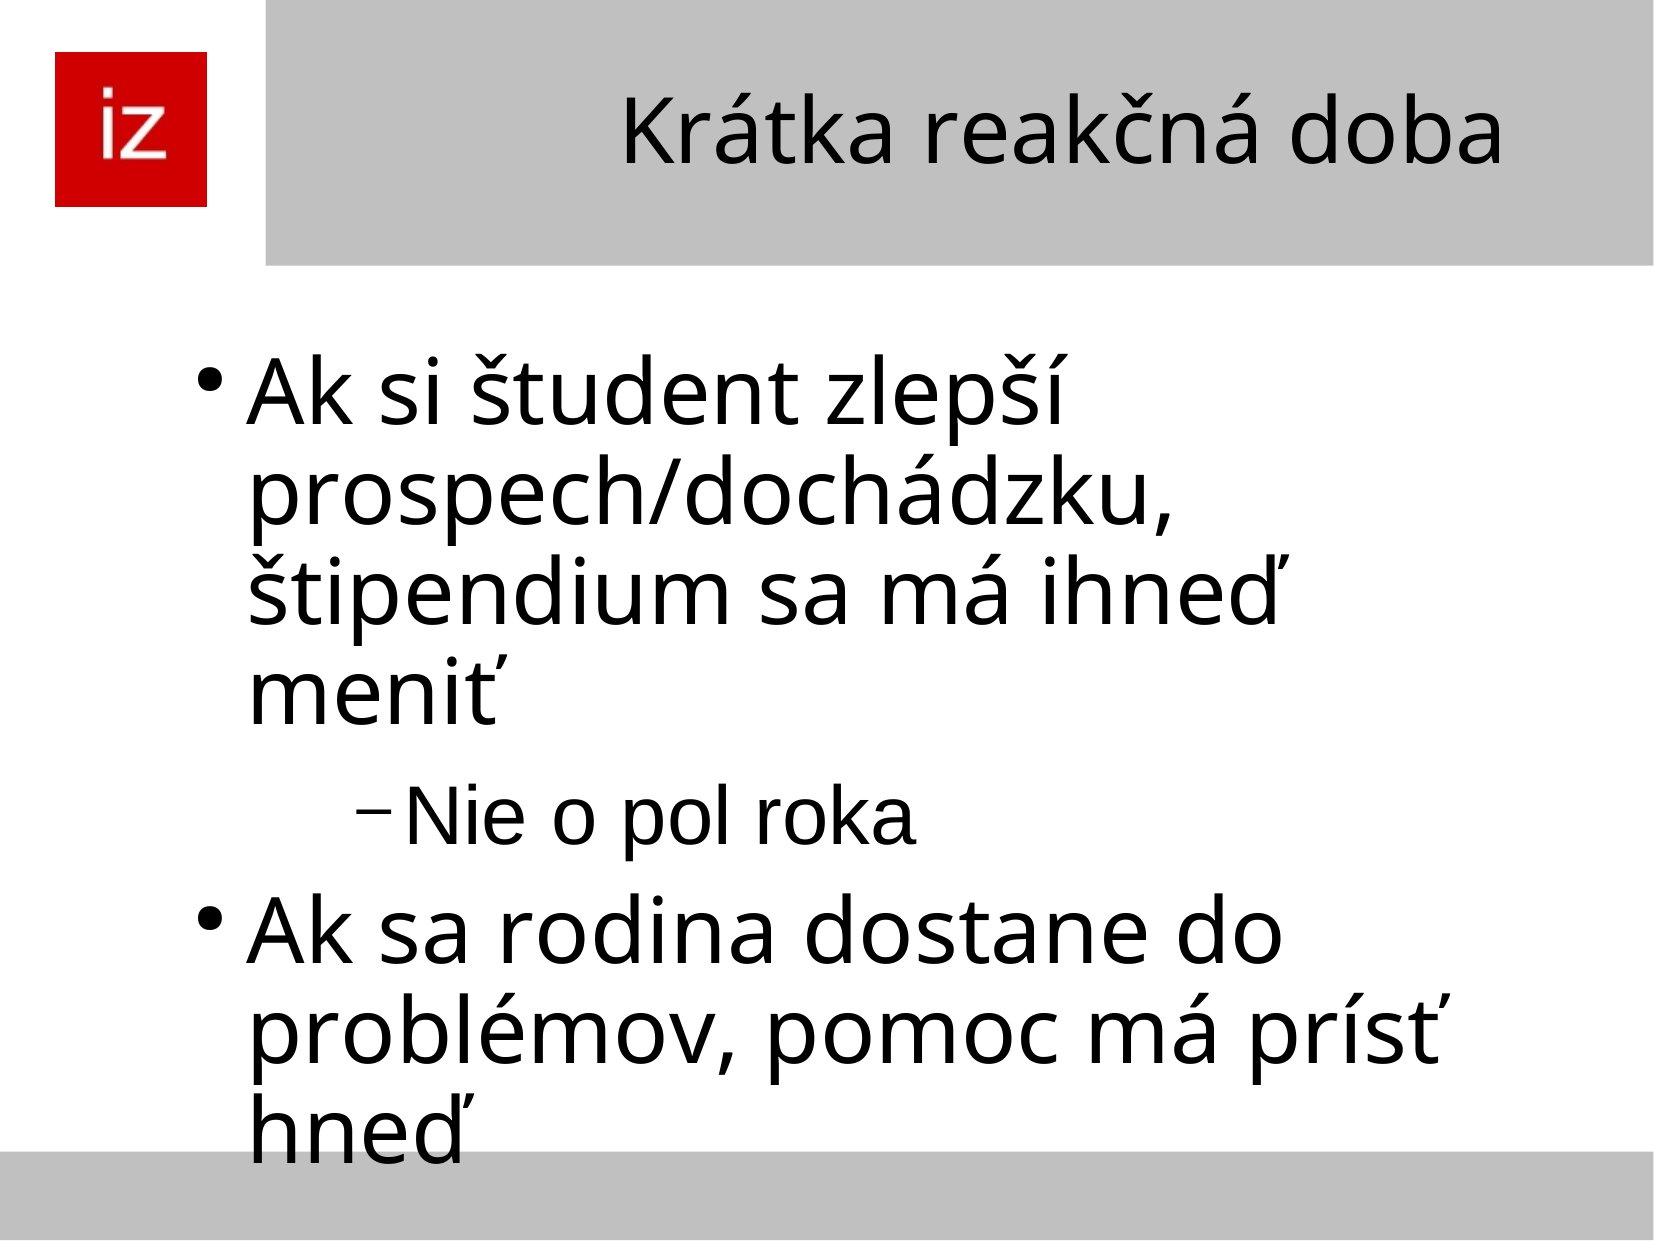

# Krátka reakčná doba
Ak si študent zlepší prospech/dochádzku, štipendium sa má ihneď meniť
Nie o pol roka
Ak sa rodina dostane do problémov, pomoc má prísť hneď